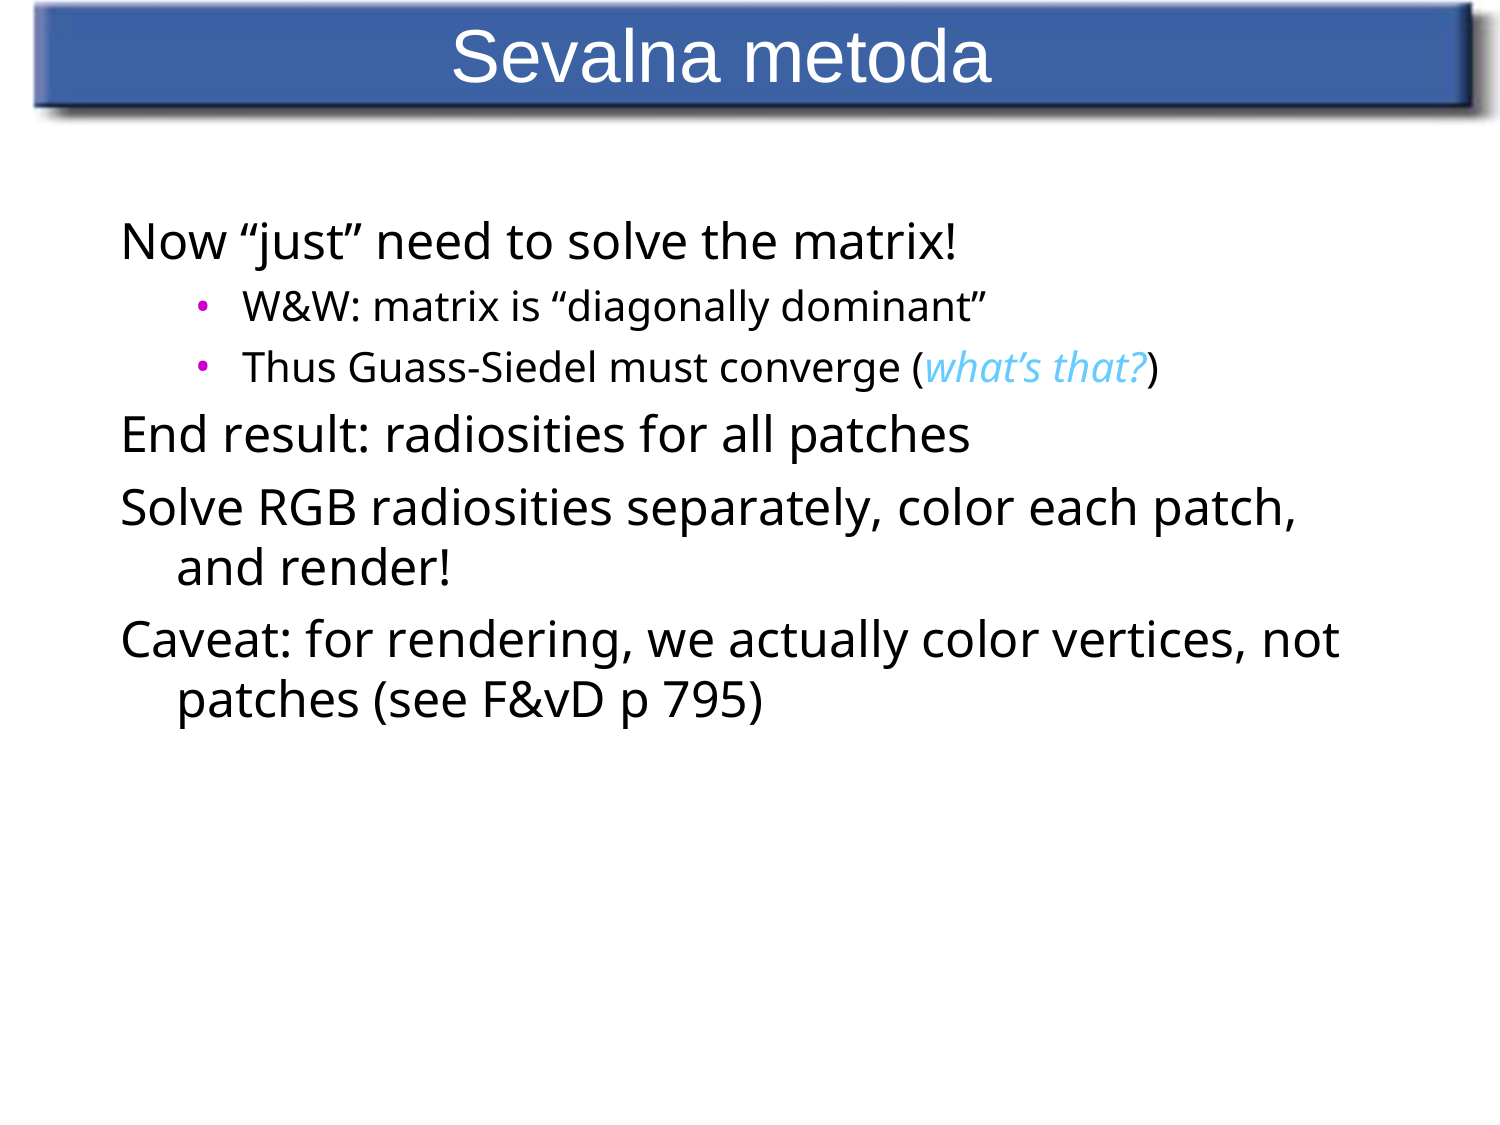

# Sevalna metoda
Now “just” need to solve the matrix!
W&W: matrix is “diagonally dominant”
Thus Guass-Siedel must converge (what’s that?)
End result: radiosities for all patches
Solve RGB radiosities separately, color each patch, and render!
Caveat: for rendering, we actually color vertices, not patches (see F&vD p 795)